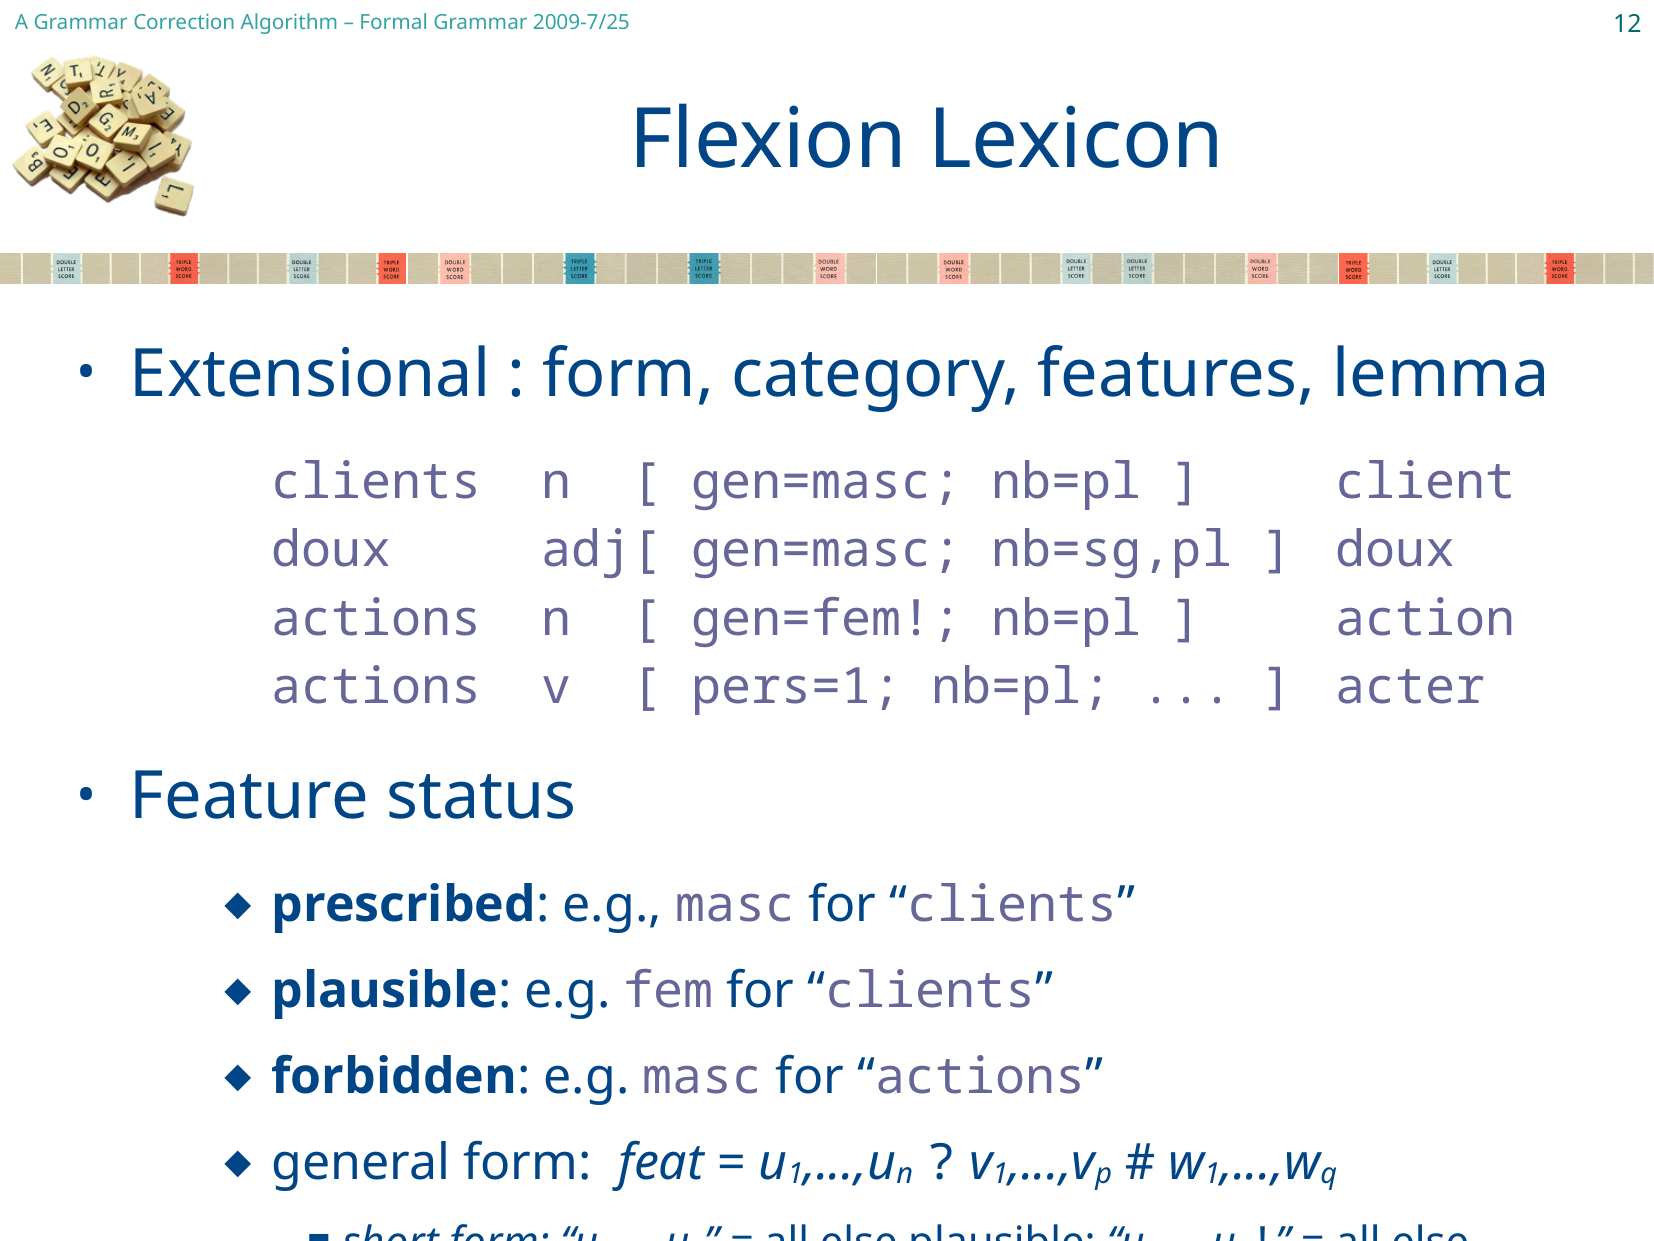

12
# Flexion Lexicon
Extensional : form, category, features, lemma
clients n [ gen=masc; nb=pl ]		 client
doux adj[ gen=masc; nb=sg,pl ]	 doux
actions n [ gen=fem!; nb=pl ]		 action
actions v [ pers=1; nb=pl; ... ]	 acter
Feature status
prescribed: e.g., masc for “clients”
plausible: e.g. fem for “clients”
forbidden: e.g. masc for “actions”
general form: feat = u1,...,un ? v1,...,vp # w1,...,wq
short form: “u1,...,un” = all else plausible; “u1,...,un!” = all else forbidden